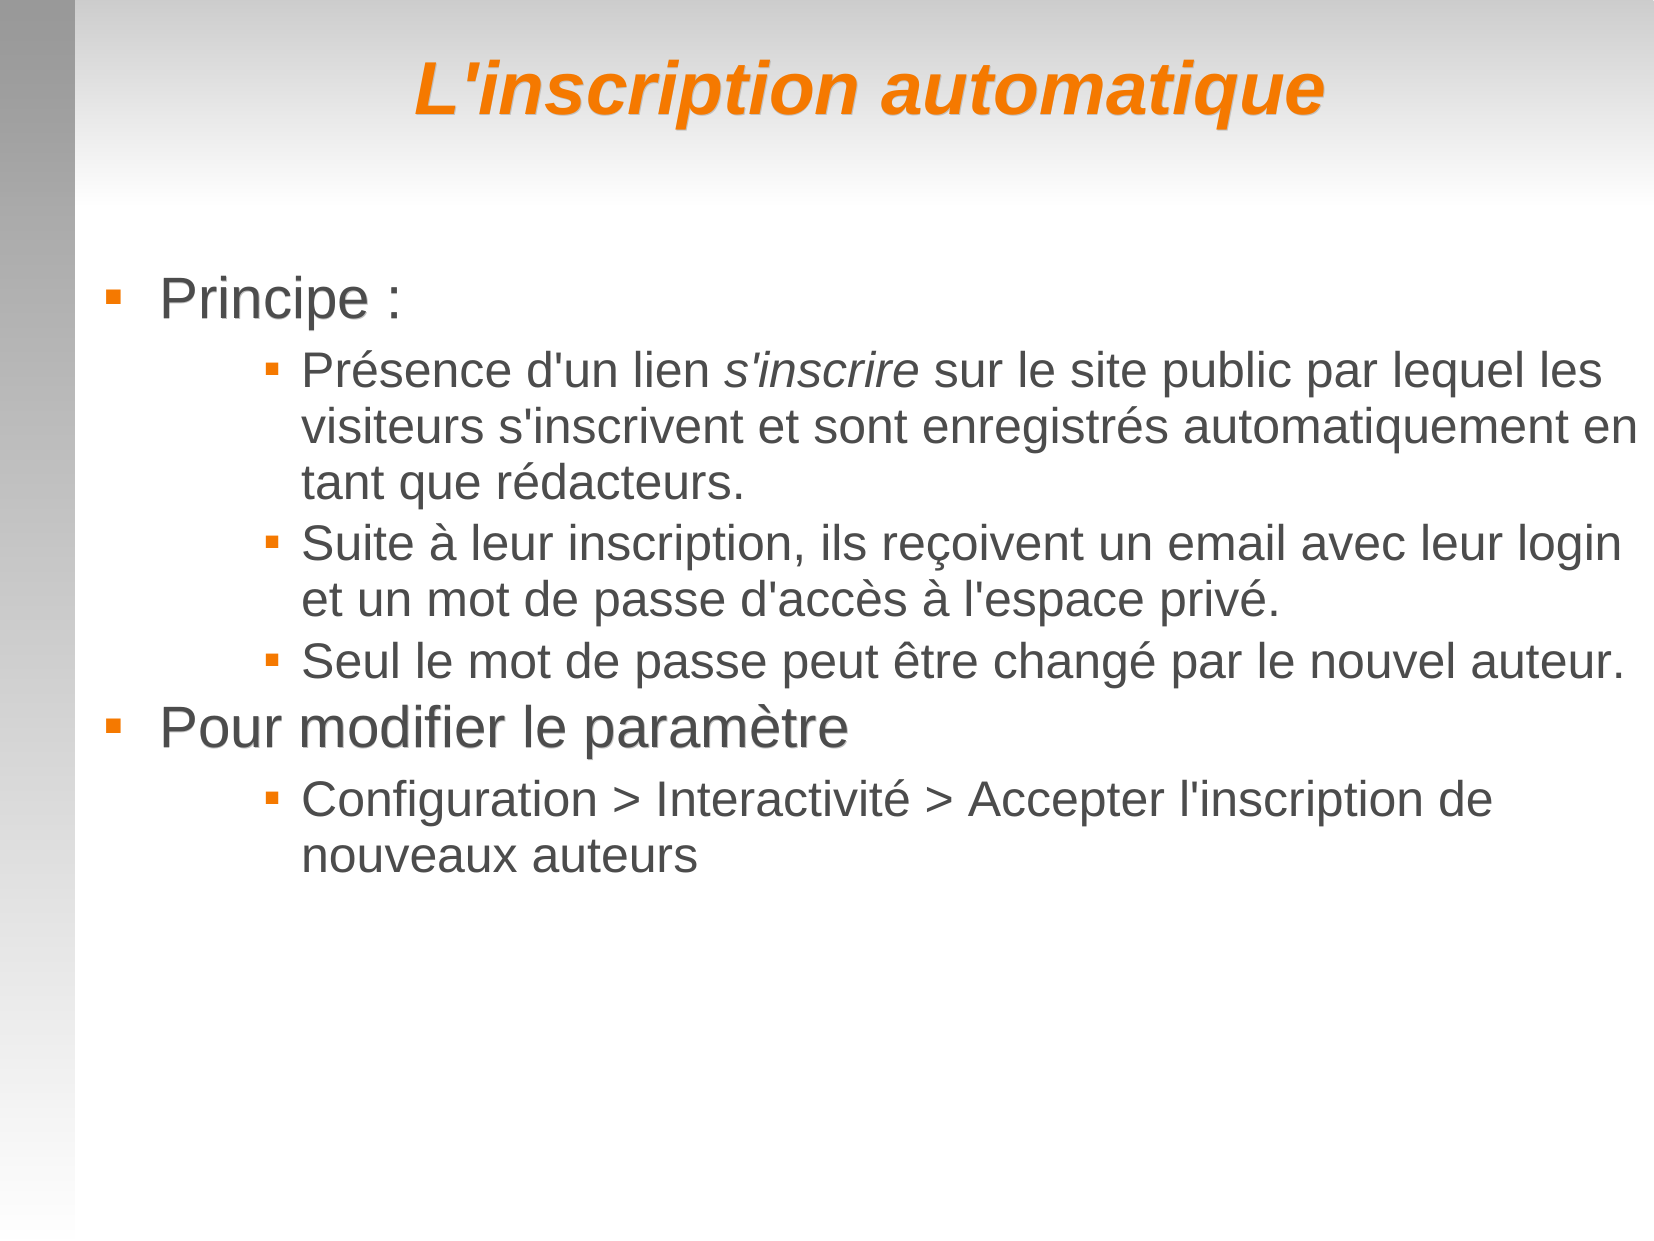

# L'inscription automatique
Principe :
Présence d'un lien s'inscrire sur le site public par lequel les visiteurs s'inscrivent et sont enregistrés automatiquement en tant que rédacteurs.
Suite à leur inscription, ils reçoivent un email avec leur login et un mot de passe d'accès à l'espace privé.
Seul le mot de passe peut être changé par le nouvel auteur.
Pour modifier le paramètre
Configuration > Interactivité > Accepter l'inscription de nouveaux auteurs